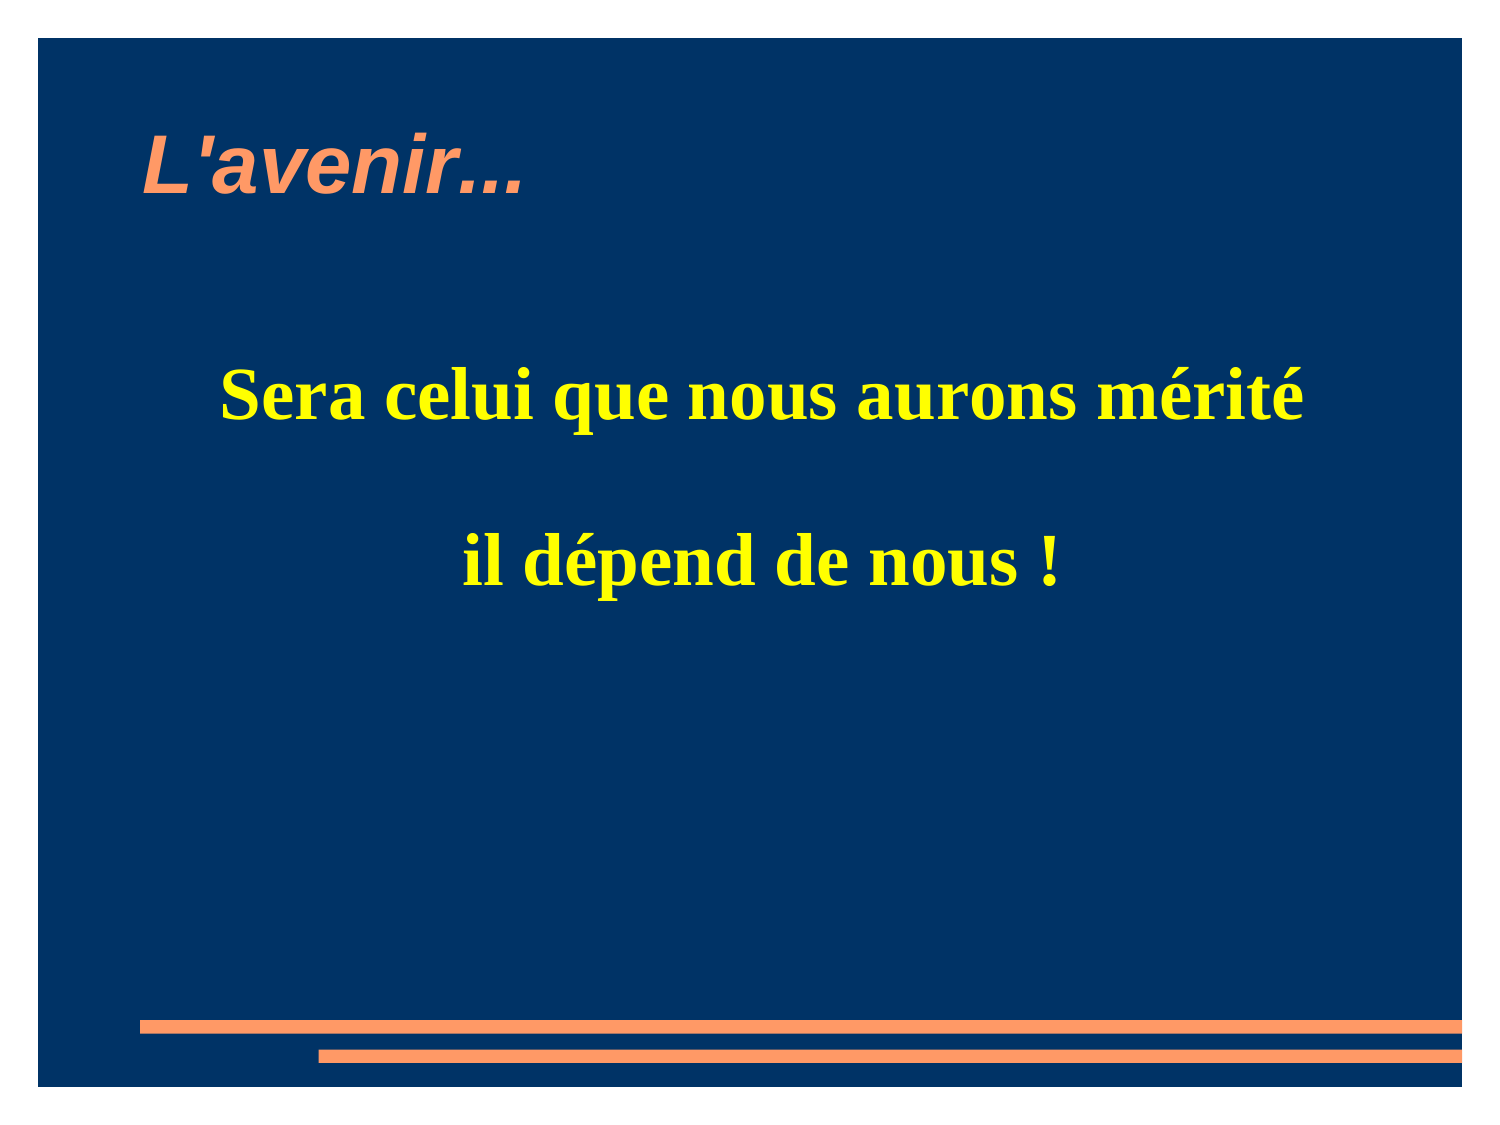

# L'avenir...
Sera celui que nous aurons mérité
il dépend de nous !